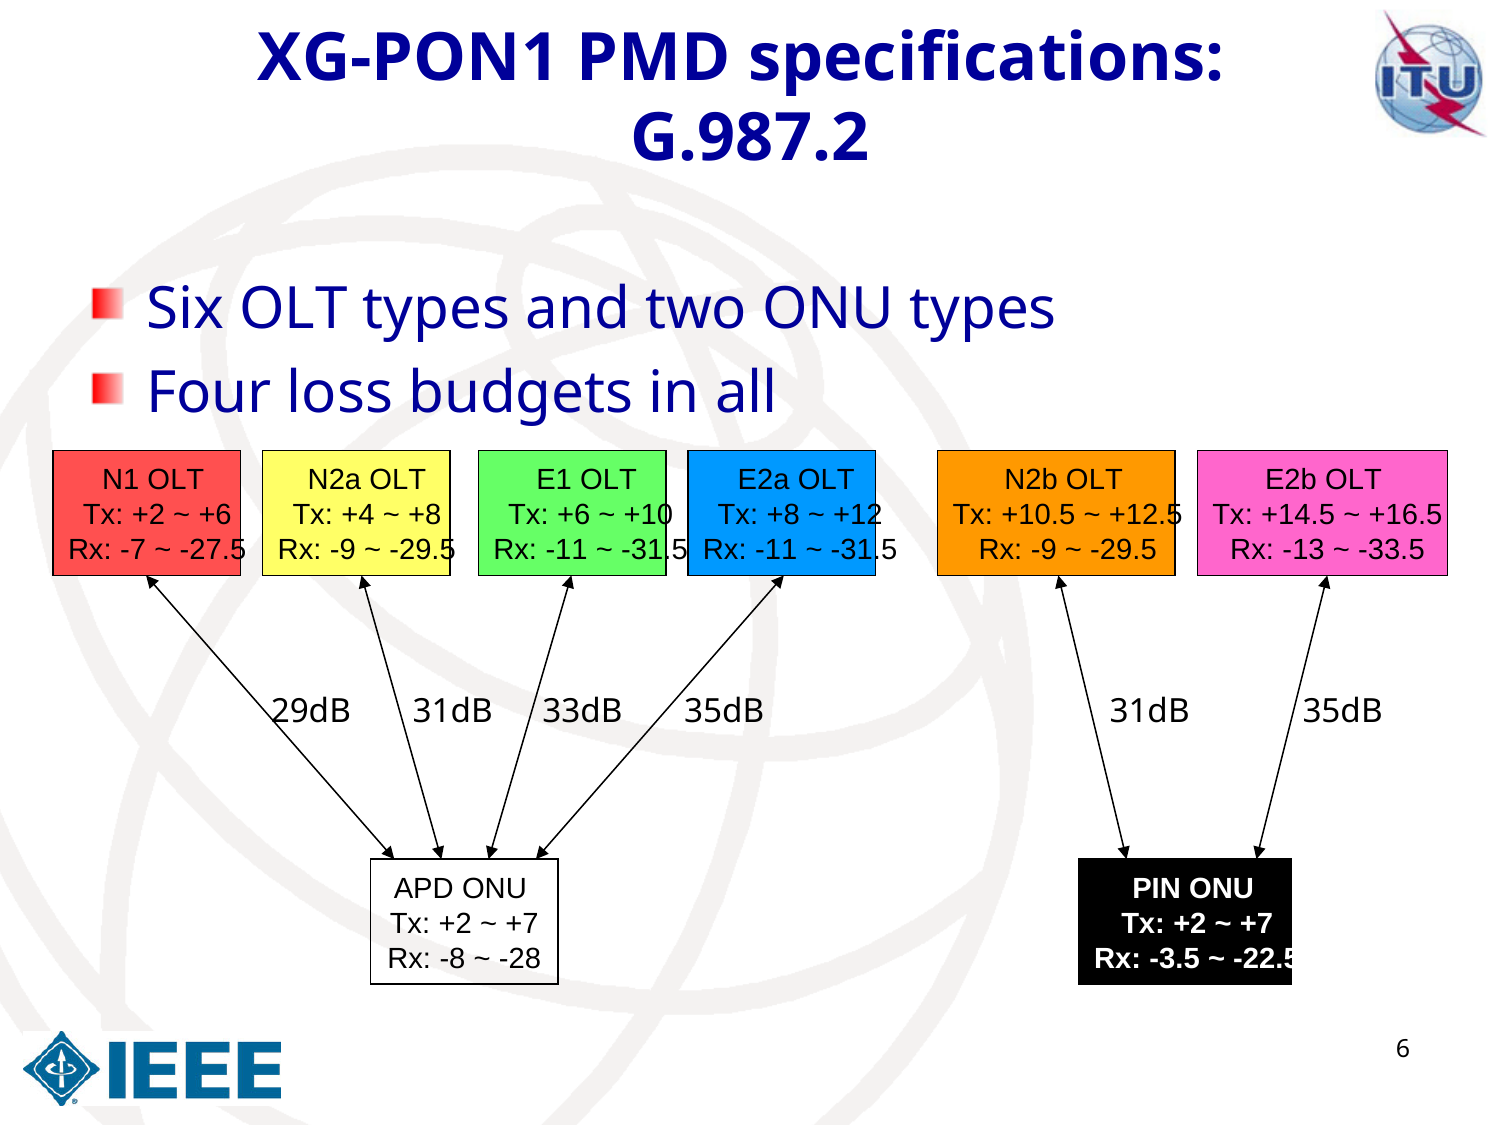

# XG-PON1 PMD specifications: G.987.2
Six OLT types and two ONU types
Four loss budgets in all
N1 OLT
Tx: +2 ~ +6
Rx: -7 ~ -27.5
N2a OLT
Tx: +4 ~ +8
Rx: -9 ~ -29.5
E1 OLT
Tx: +6 ~ +10
Rx: -11 ~ -31.5
E2a OLT
Tx: +8 ~ +12
Rx: -11 ~ -31.5
N2b OLT
Tx: +10.5 ~ +12.5
Rx: -9 ~ -29.5
E2b OLT
Tx: +14.5 ~ +16.5
Rx: -13 ~ -33.5
29dB
31dB
33dB
35dB
31dB
35dB
APD ONU
Tx: +2 ~ +7
Rx: -8 ~ -28
PIN ONU
Tx: +2 ~ +7
Rx: -3.5 ~ -22.5
4